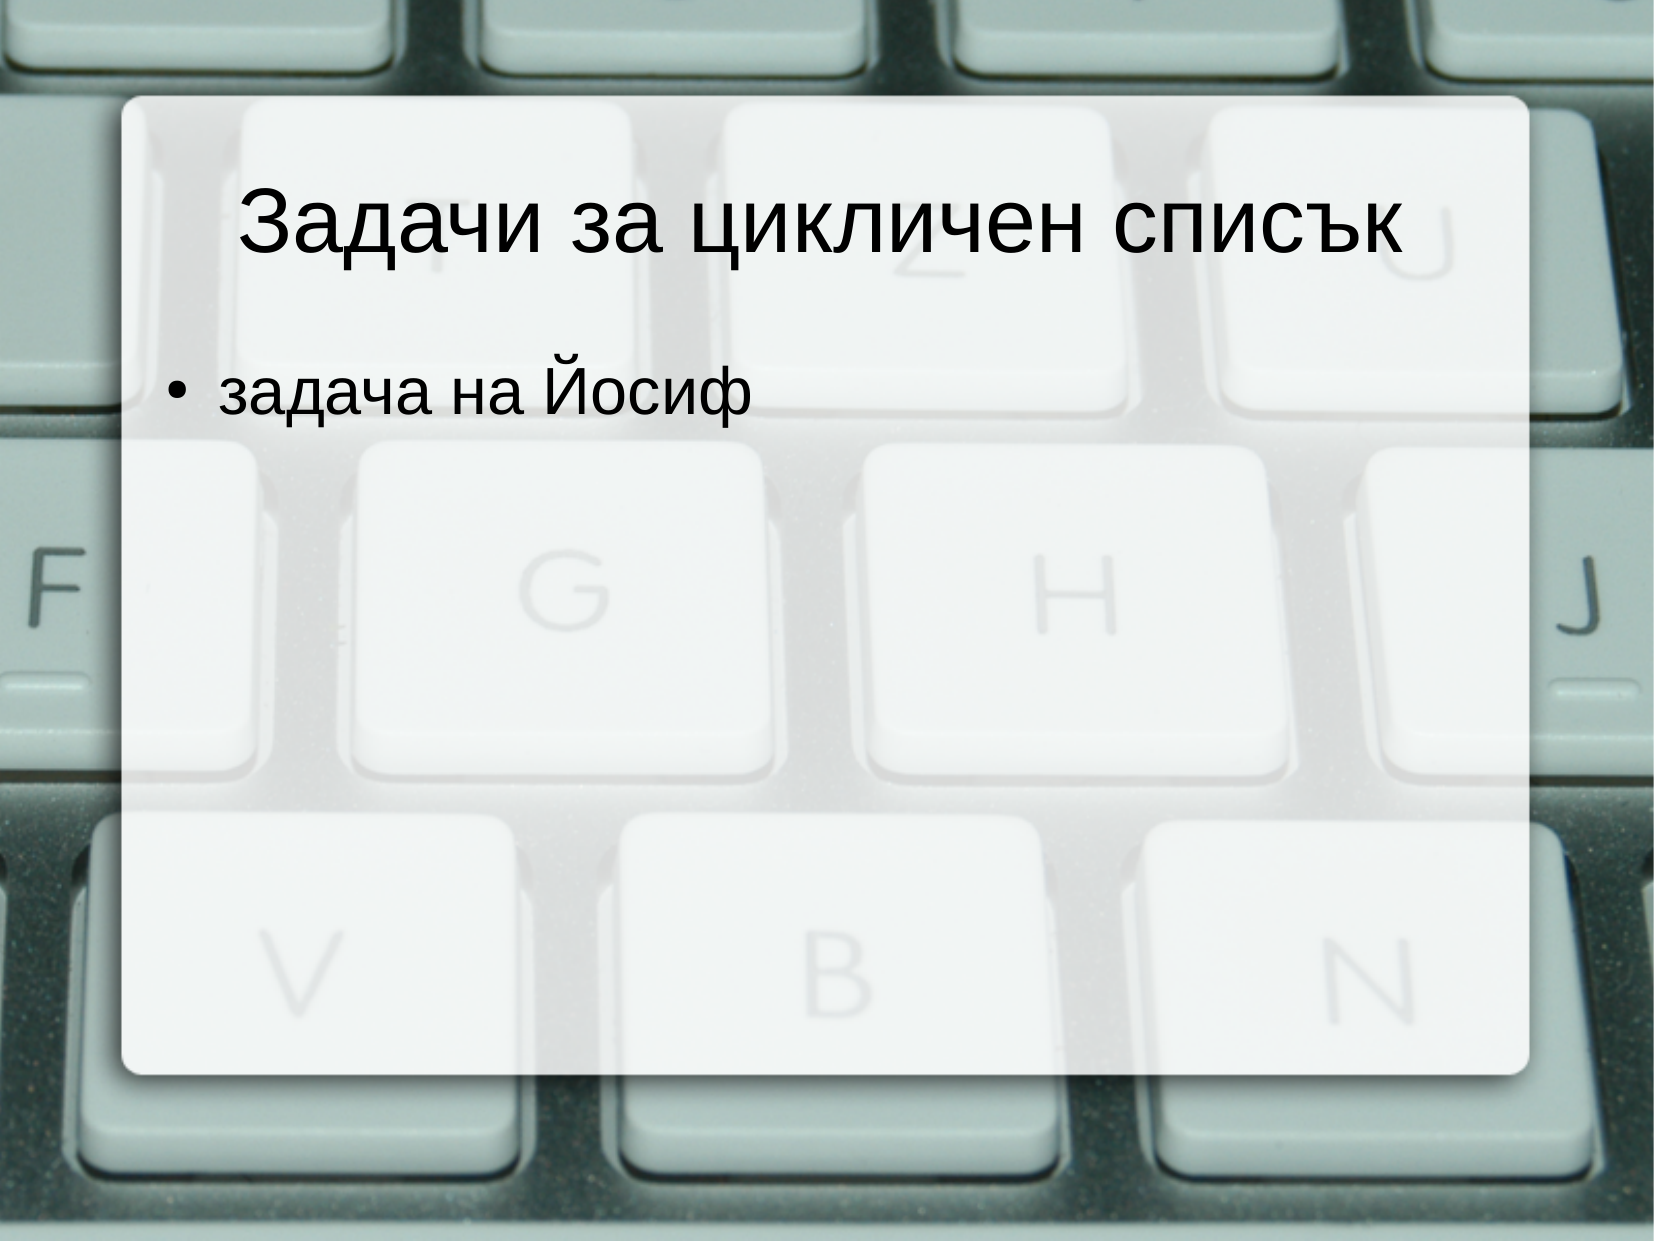

# Задачи за цикличен списък
задача на Йосиф